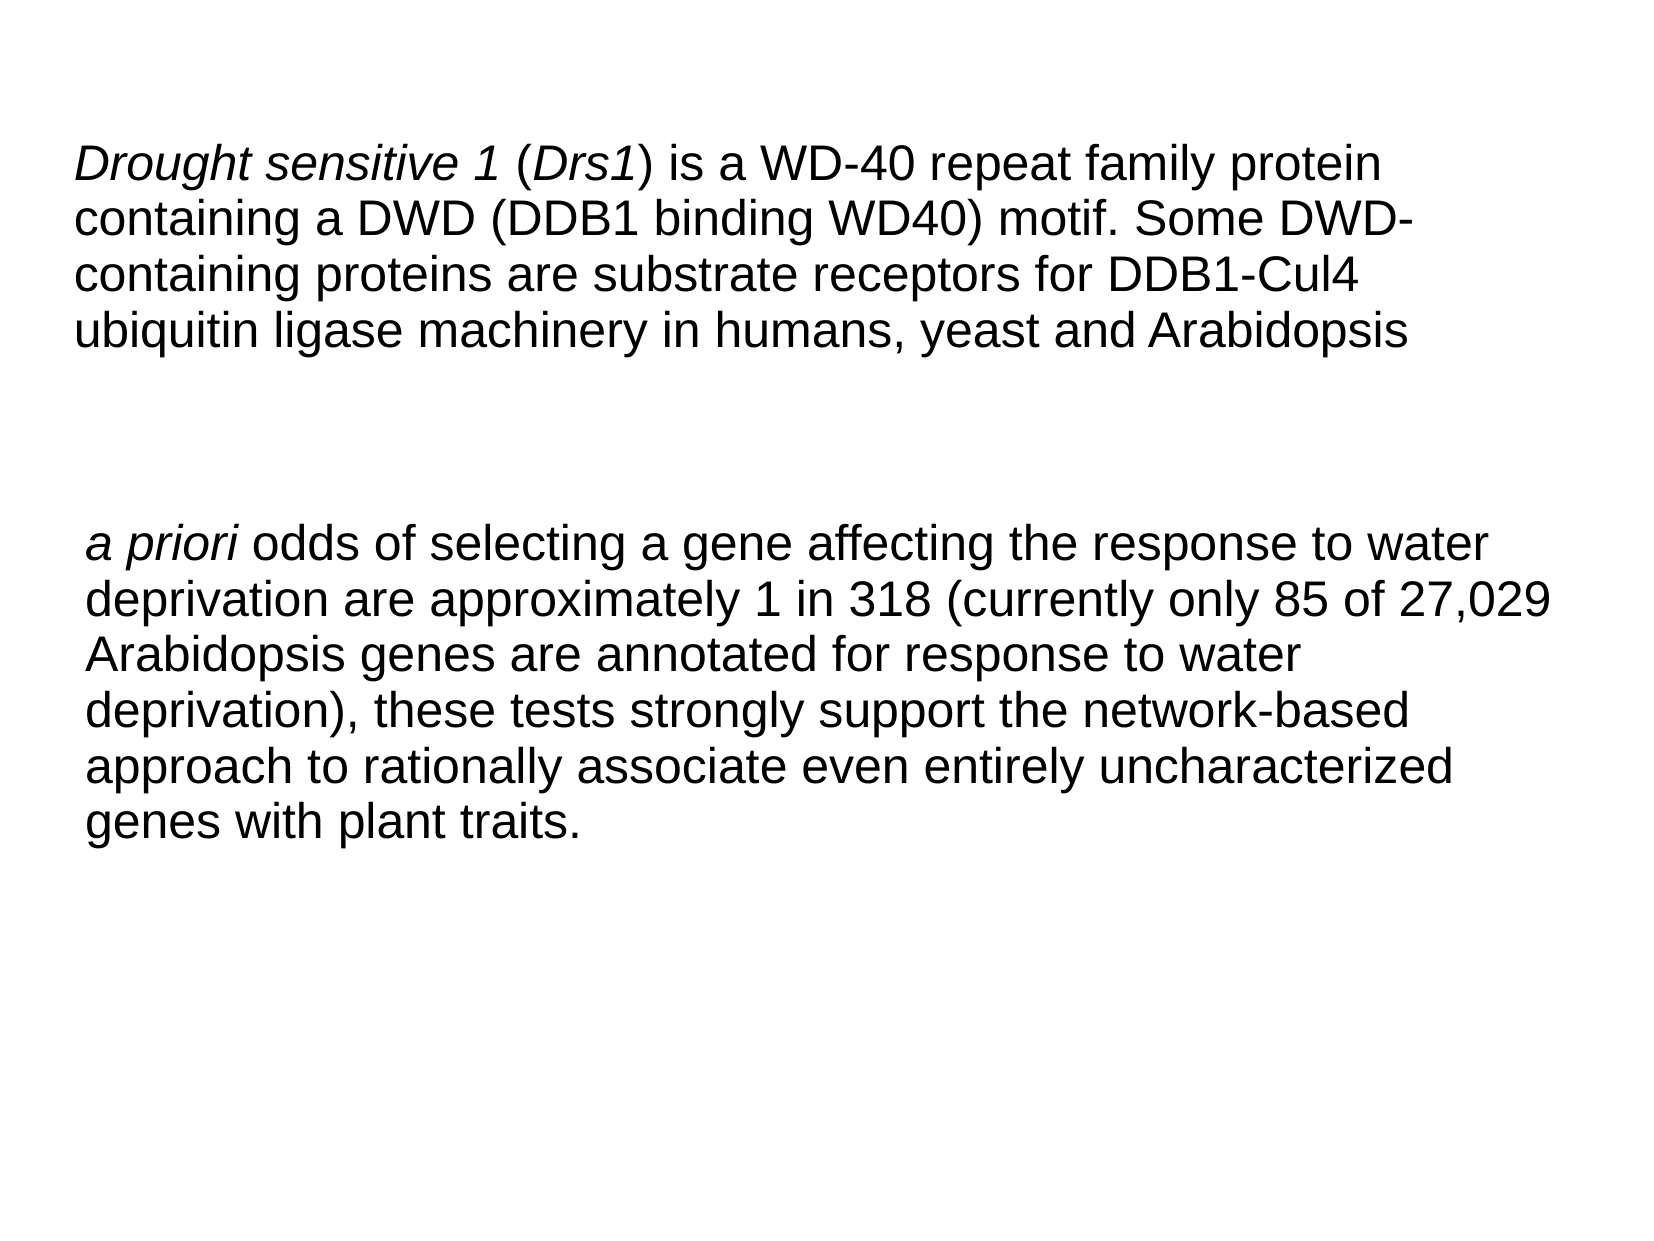

Drought sensitive 1 (Drs1) is a WD-40 repeat family protein containing a DWD (DDB1 binding WD40) motif. Some DWD-containing proteins are substrate receptors for DDB1-Cul4 ubiquitin ligase machinery in humans, yeast and Arabidopsis
a priori odds of selecting a gene affecting the response to water deprivation are approximately 1 in 318 (currently only 85 of 27,029 Arabidopsis genes are annotated for response to water deprivation), these tests strongly support the network-based approach to rationally associate even entirely uncharacterized genes with plant traits.